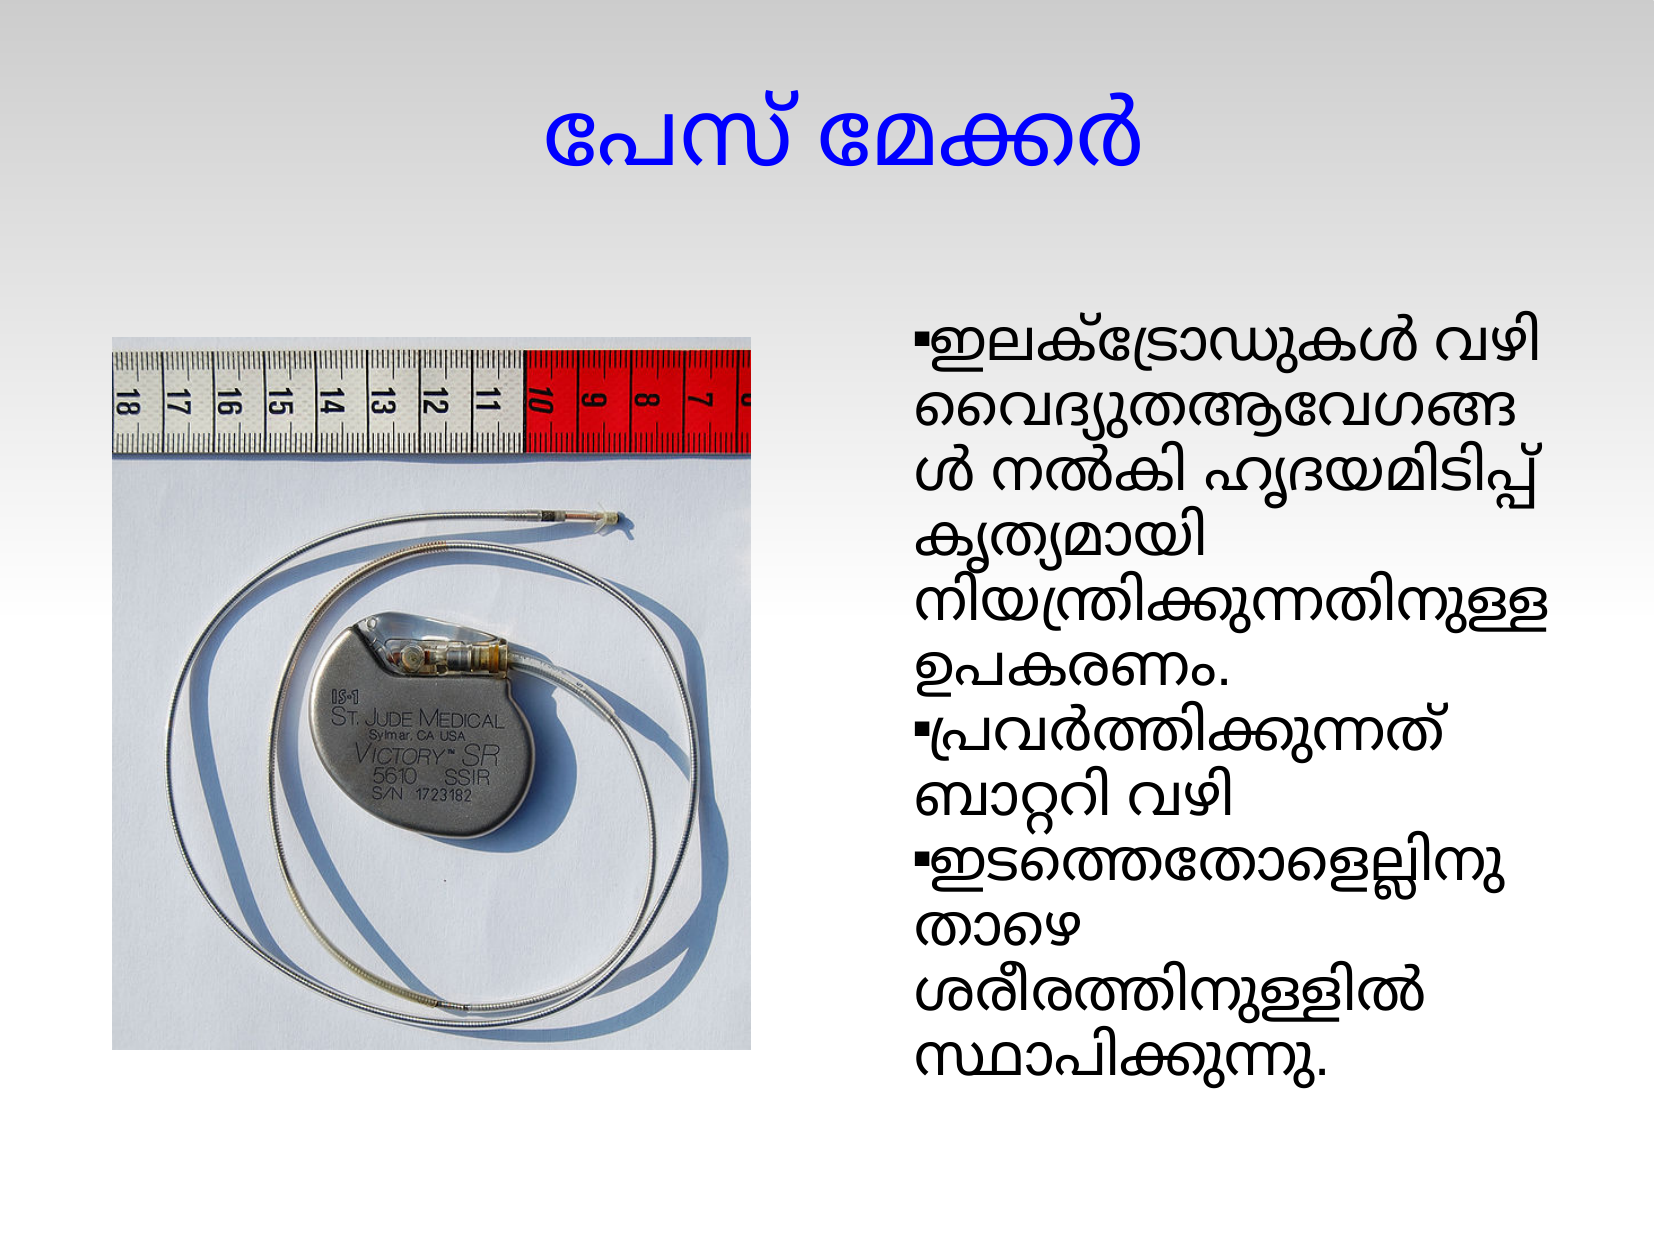

പേസ് മേക്കര്‍
ഇലക്ട്രോഡുകള്‍ വഴി വൈദ്യുതആവേഗങ്ങള്‍ നല്‍കി ഹൃദയമിടിപ്പ് കൃത്യമായി നിയന്ത്രിക്കുന്നതിനുള്ള ഉപകരണം.
പ്രവര്‍ത്തിക്കുന്നത് ബാറ്ററി വഴി
ഇടത്തെതോളെല്ലിനു താഴെ ശരീരത്തിനുള്ളില്‍ സ്ഥാപിക്കുന്നു.